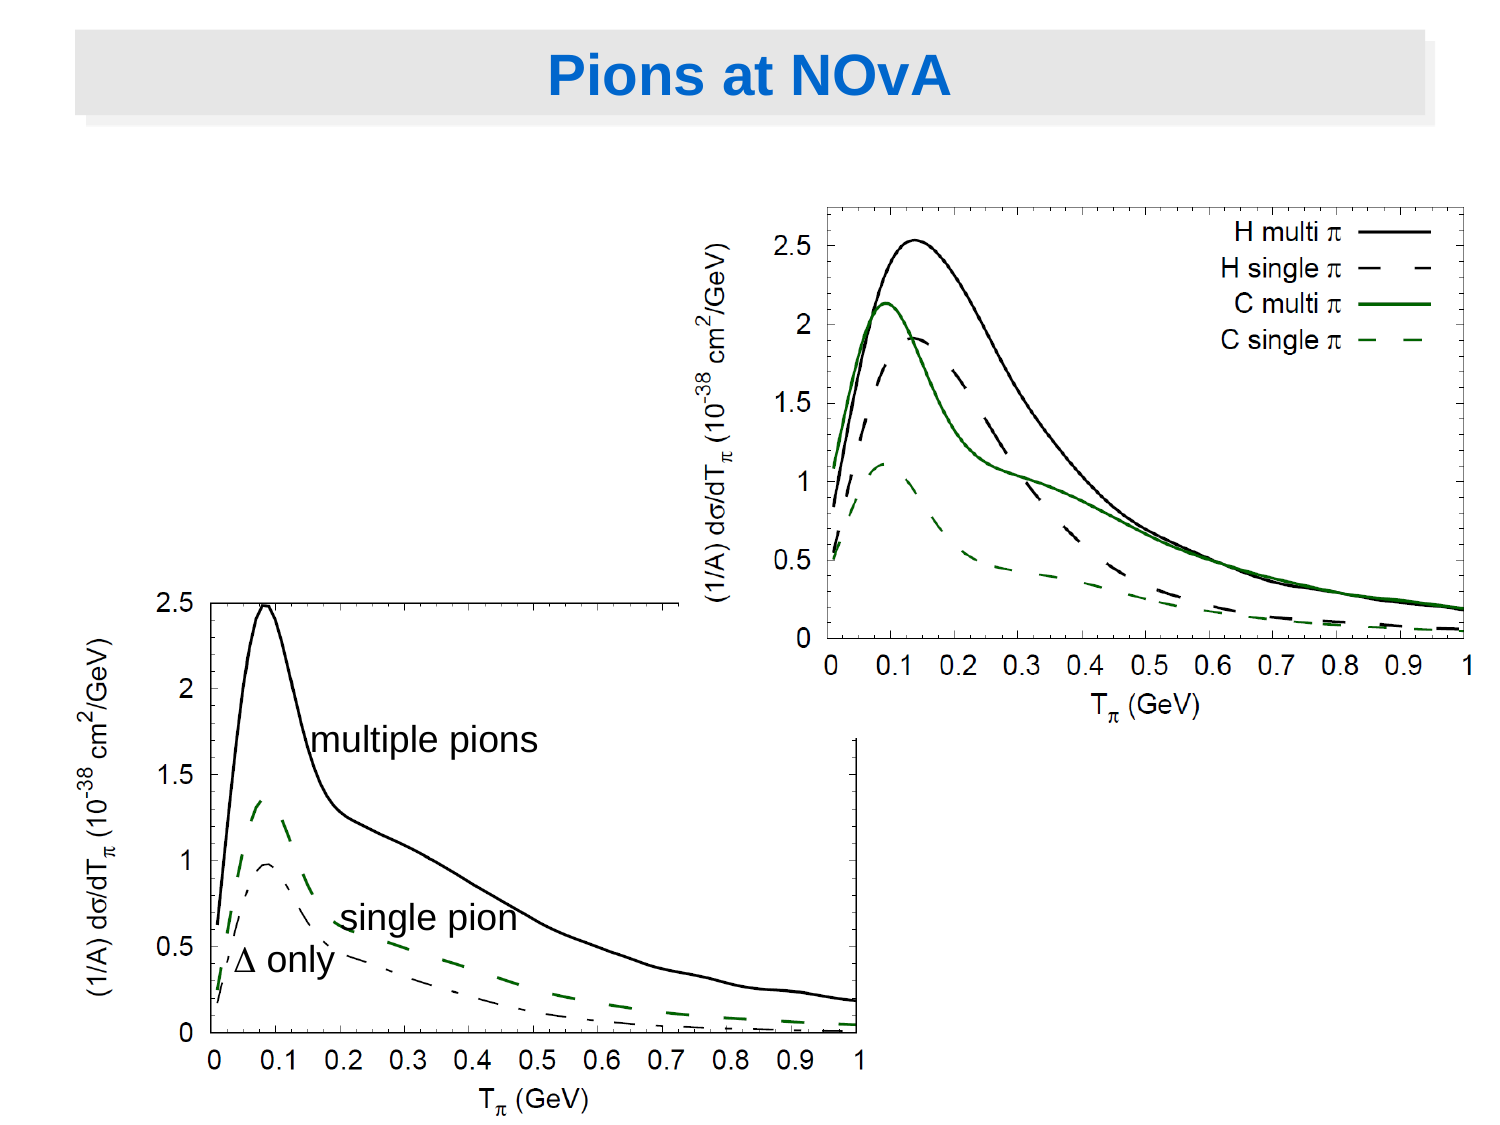

# Pions at NOvA
multiple pions
single pion
D only